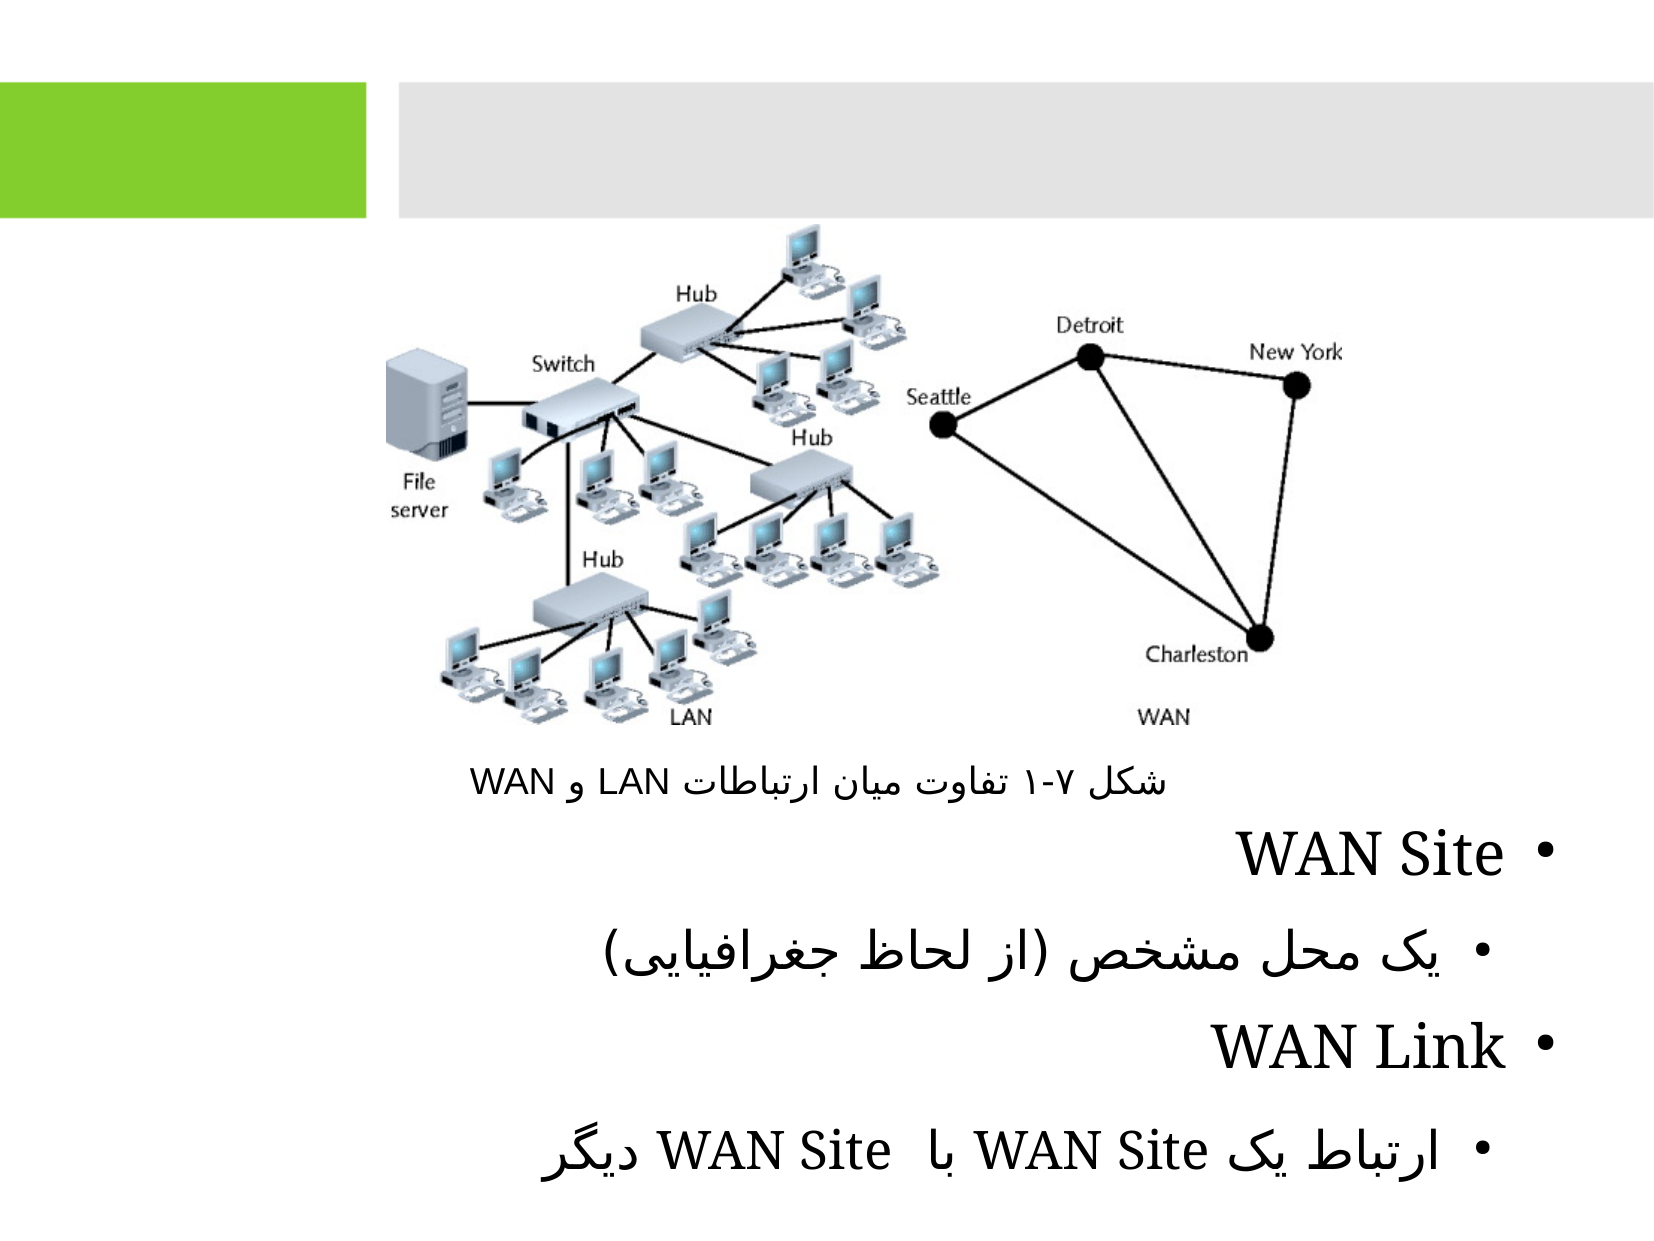

شکل ۷-۱ تفاوت میان ارتباطات LAN و WAN
# WAN Site
یک محل مشخص (از لحاظ جغرافیایی)
WAN Link
ارتباط یک WAN Site با WAN Site دیگر